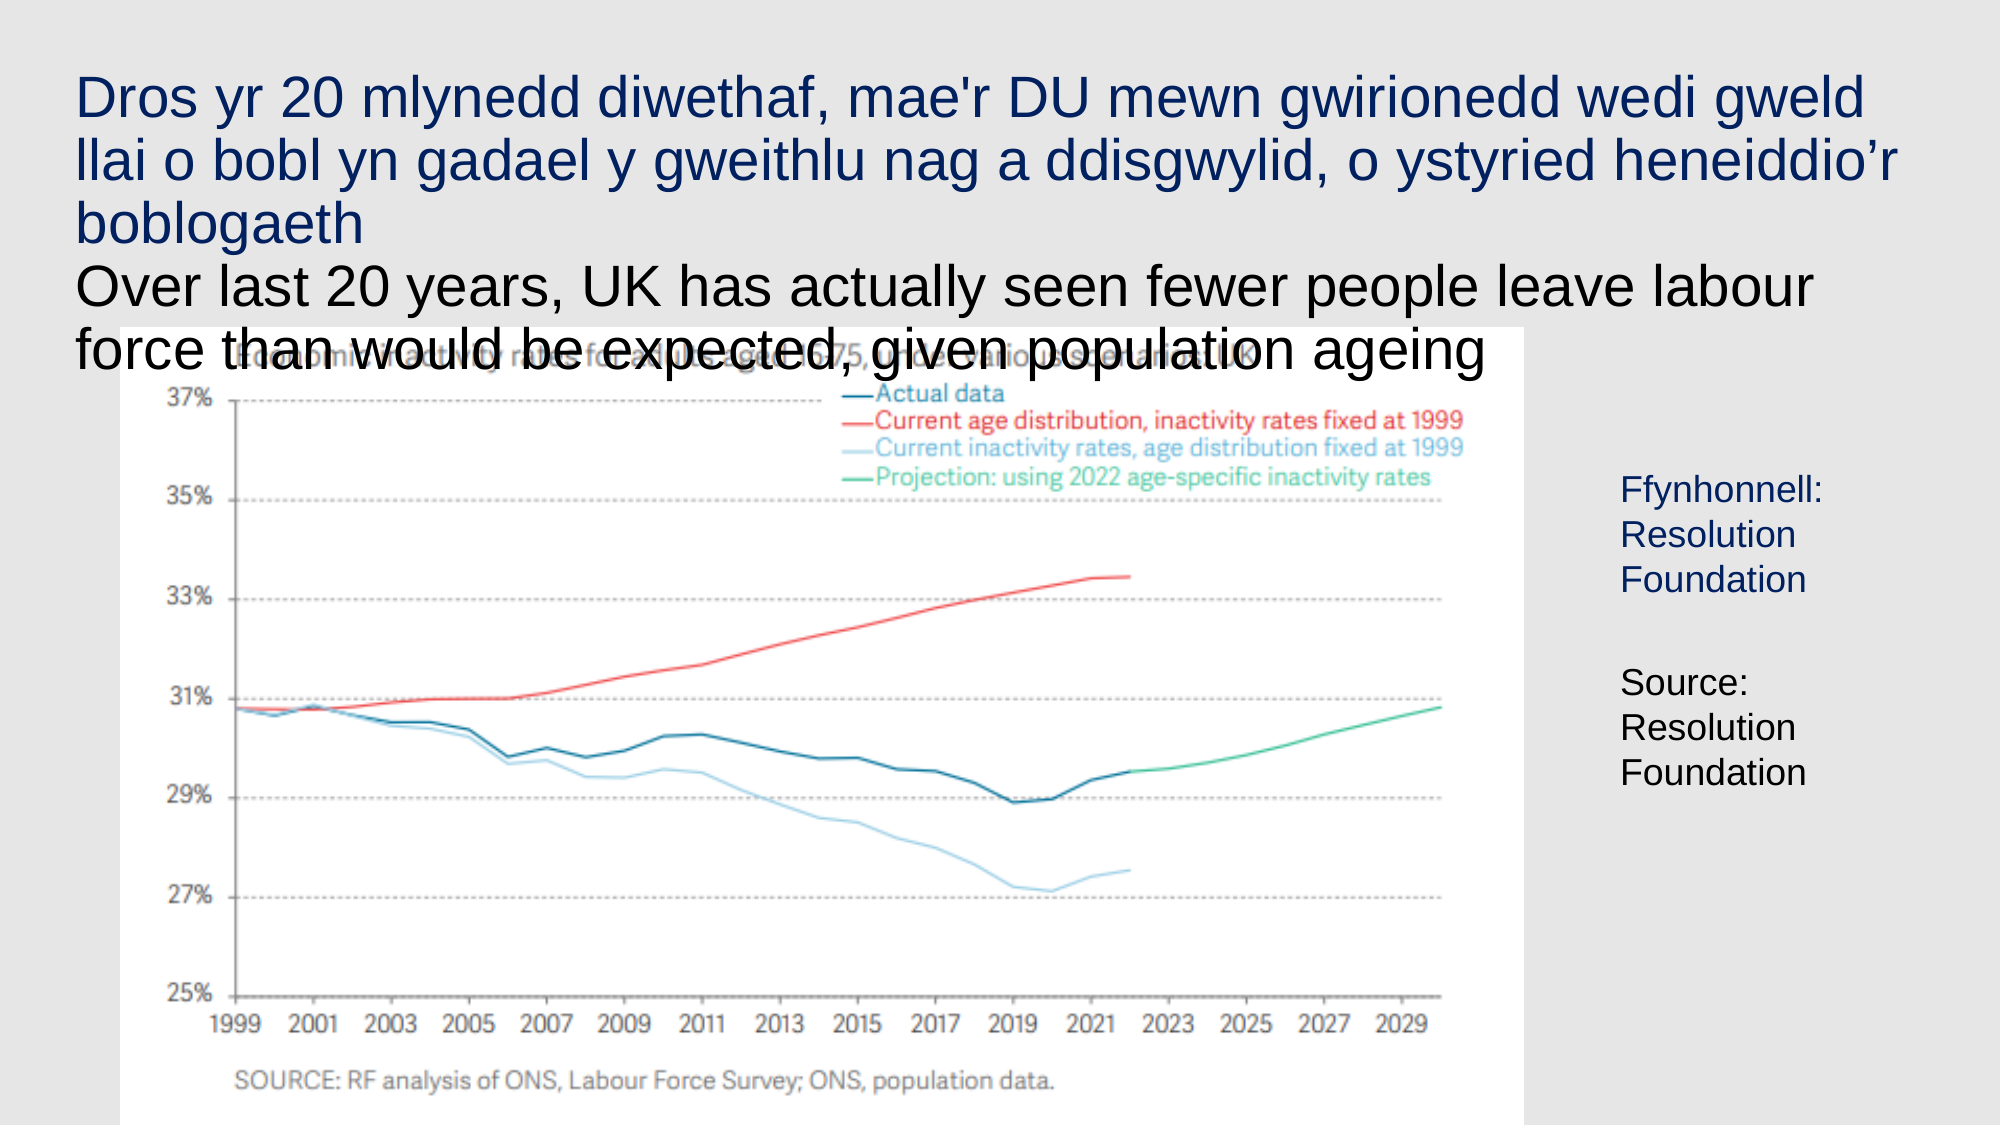

# Dros yr 20 mlynedd diwethaf, mae'r DU mewn gwirionedd wedi gweld llai o bobl yn gadael y gweithlu nag a ddisgwylid, o ystyried heneiddio’r boblogaeth Over last 20 years, UK has actually seen fewer people leave labour force than would be expected, given population ageing
Ffynhonnell: Resolution Foundation
Source: Resolution Foundation